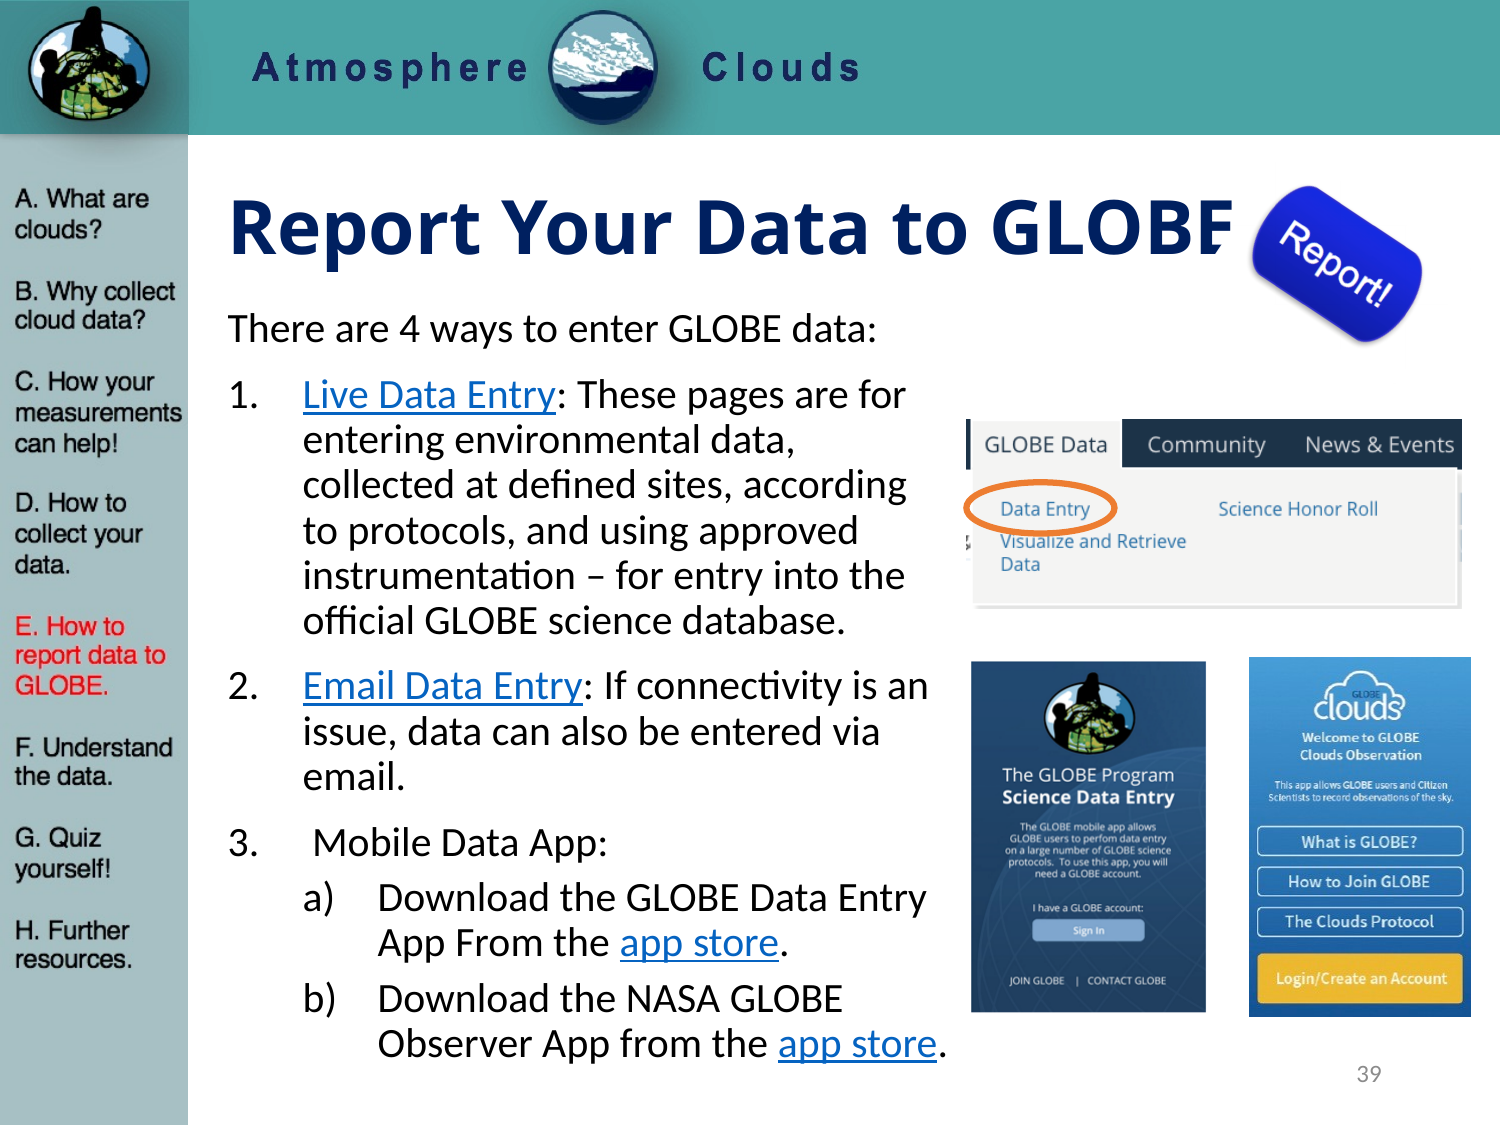

# Report Your Data to GLOBE
There are 4 ways to enter GLOBE data:
Live Data Entry: These pages are for entering environmental data, collected at defined sites, according to protocols, and using approved instrumentation – for entry into the official GLOBE science database.
Email Data Entry: If connectivity is an issue, data can also be entered via email.
 Mobile Data App:
Download the GLOBE Data Entry App From the app store.
Download the NASA GLOBE Observer App from the app store.